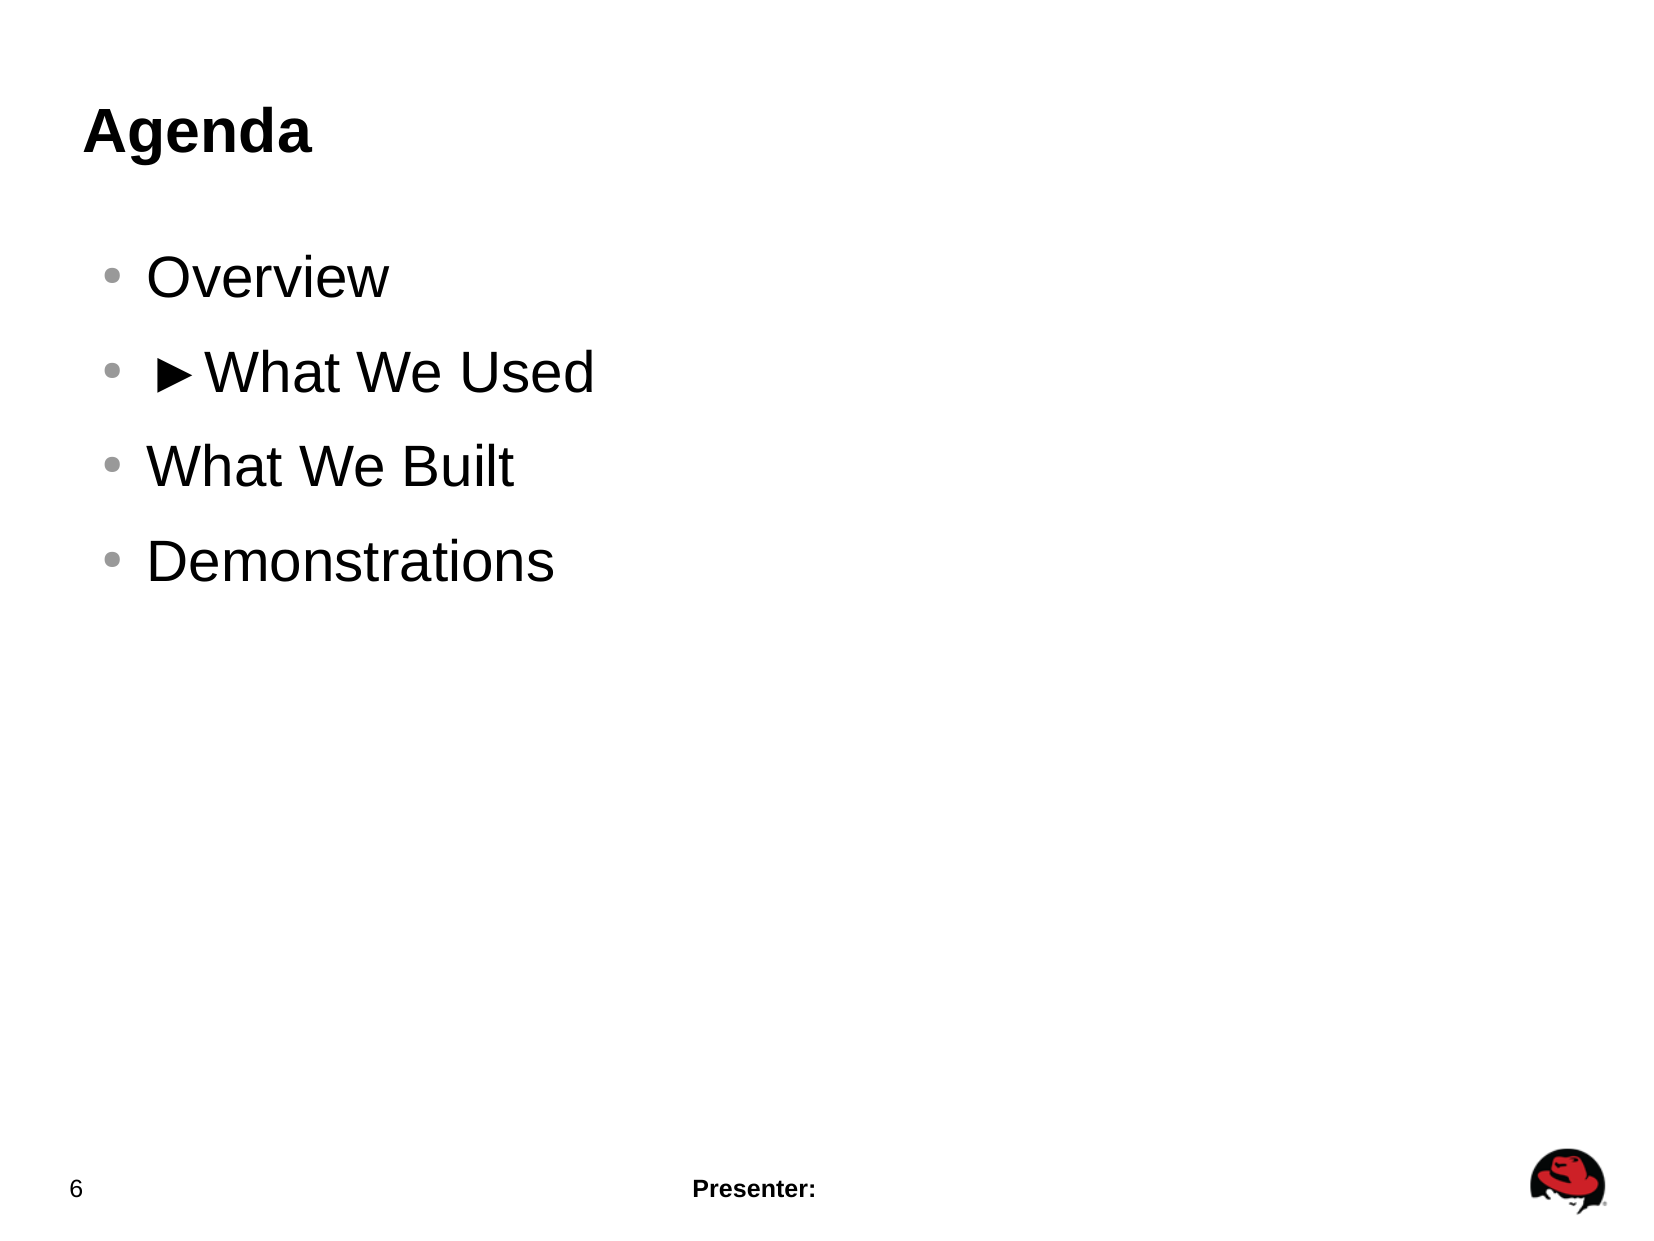

# Agenda
Overview
►What We Used
What We Built
Demonstrations